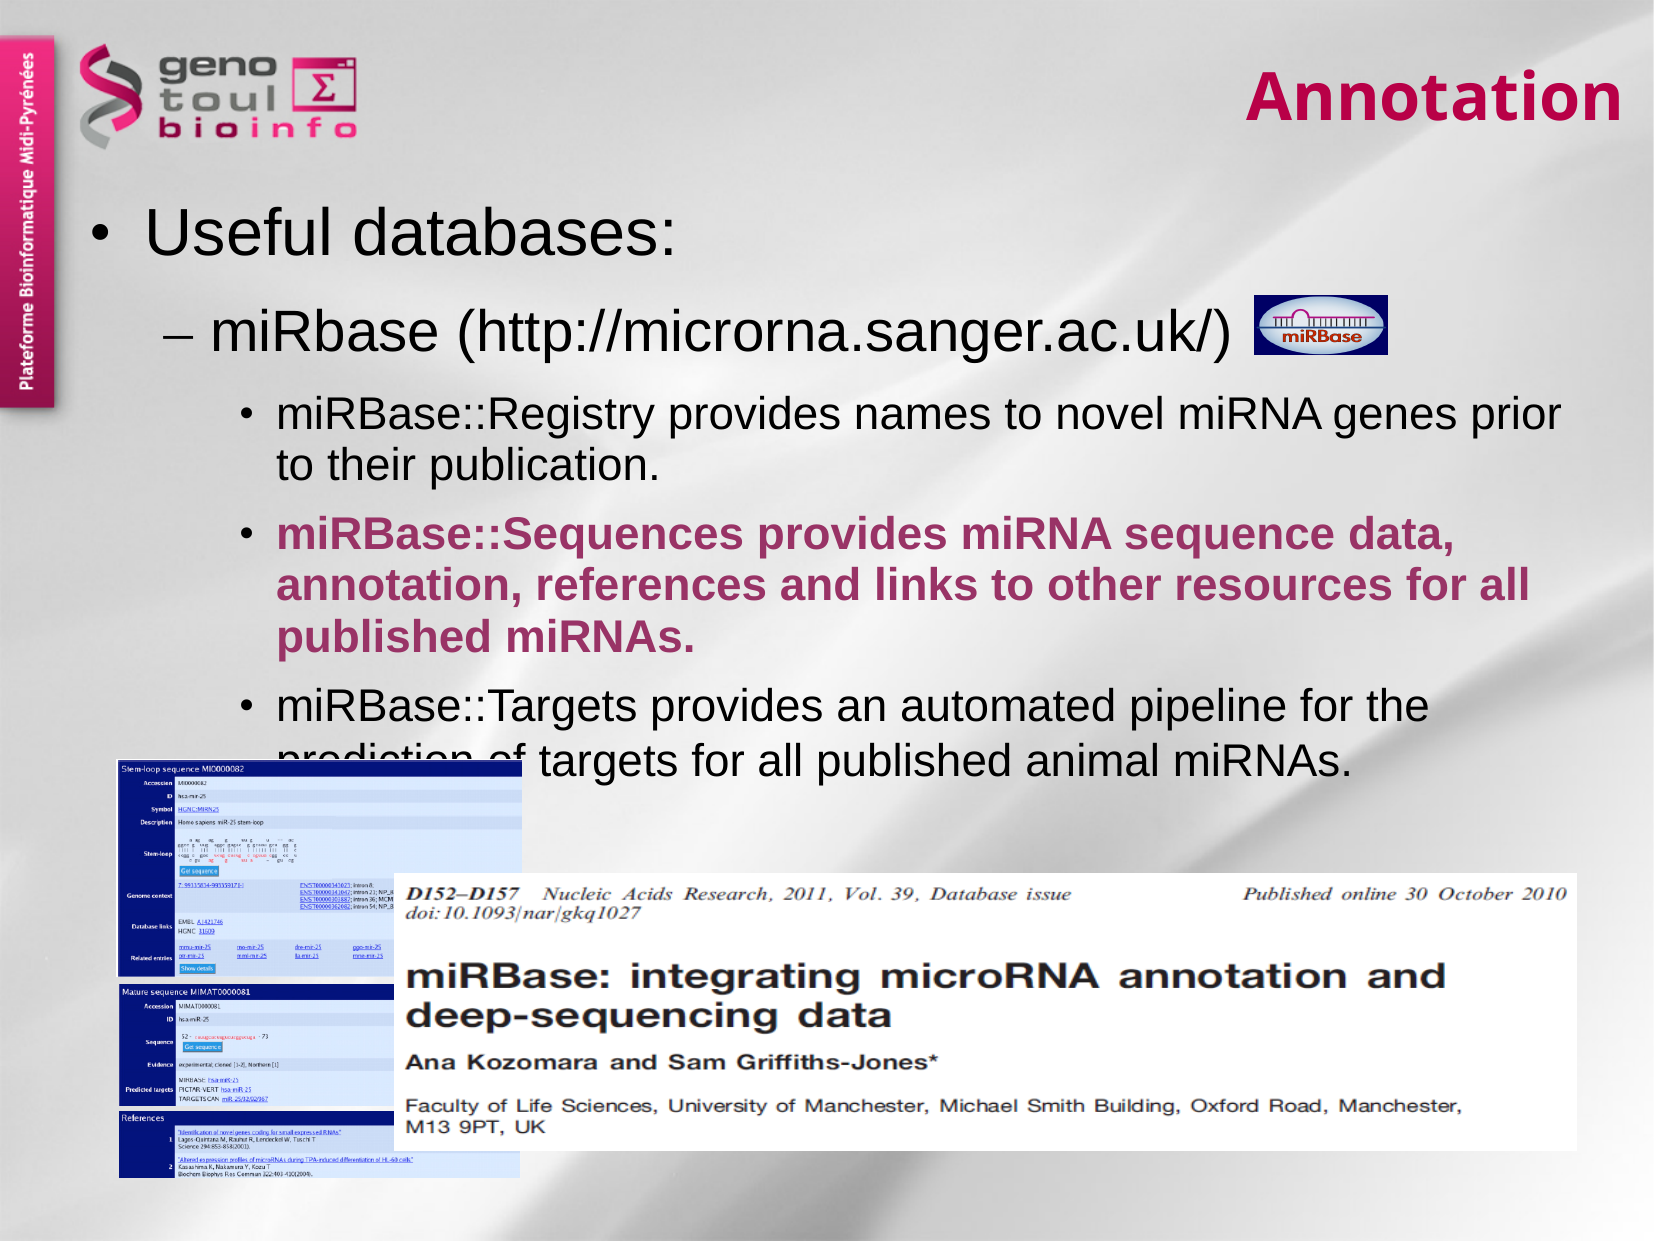

Annotation
# Useful databases:
miRbase (http://microrna.sanger.ac.uk/)
miRBase::Registry provides names to novel miRNA genes prior to their publication.
miRBase::Sequences provides miRNA sequence data, annotation, references and links to other resources for all published miRNAs.
miRBase::Targets provides an automated pipeline for the prediction of targets for all published animal miRNAs.